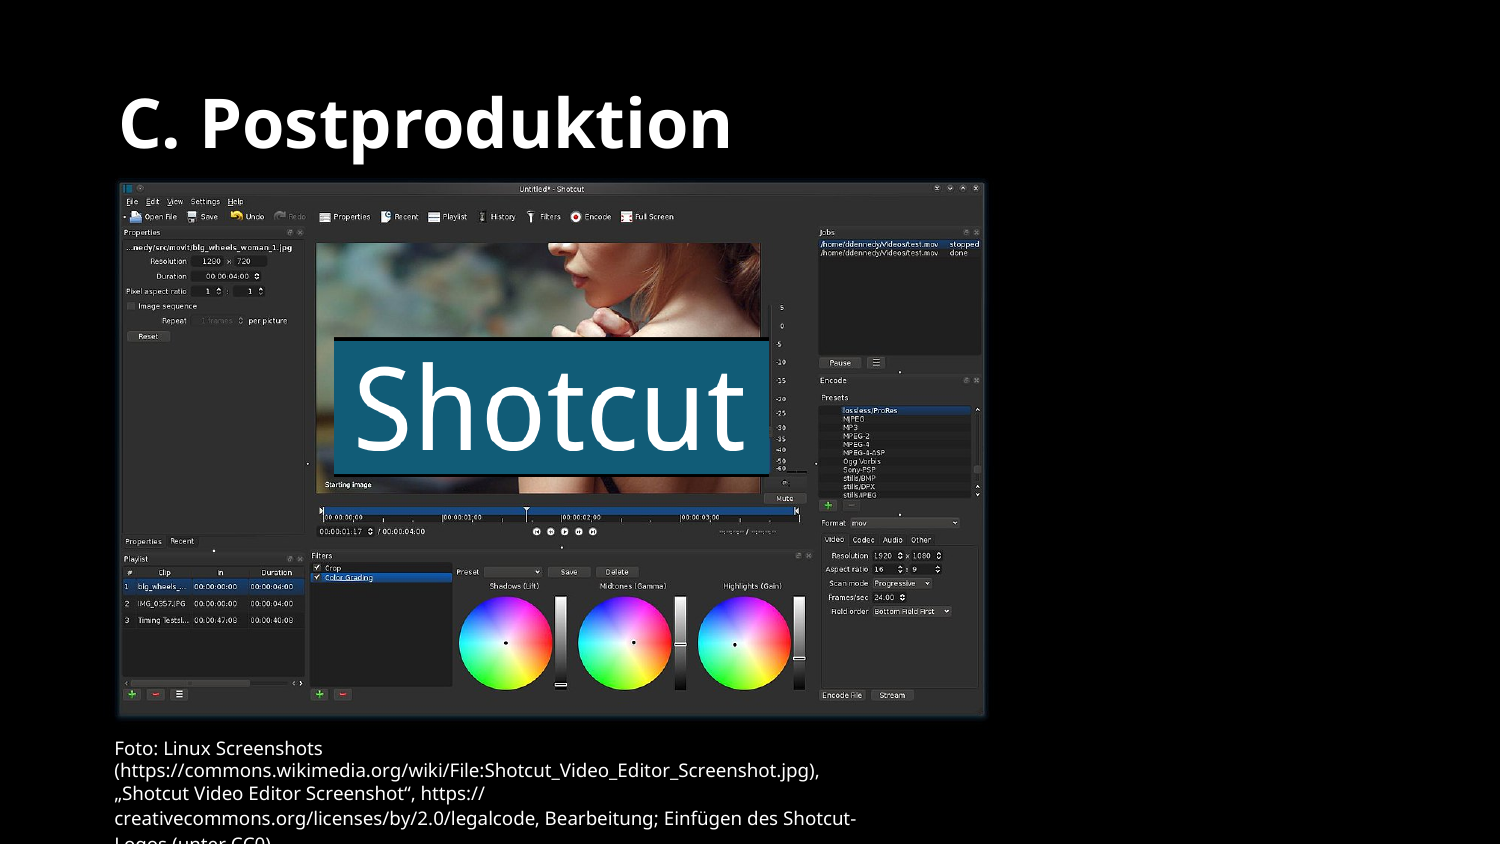

# C. Postproduktion
Foto: Linux Screenshots (https://commons.wikimedia.org/wiki/File:Shotcut_Video_Editor_Screenshot.jpg), „Shotcut Video Editor Screenshot“, https://creativecommons.org/licenses/by/2.0/legalcode, Bearbeitung; Einfügen des Shotcut-Logos (unter CC0)